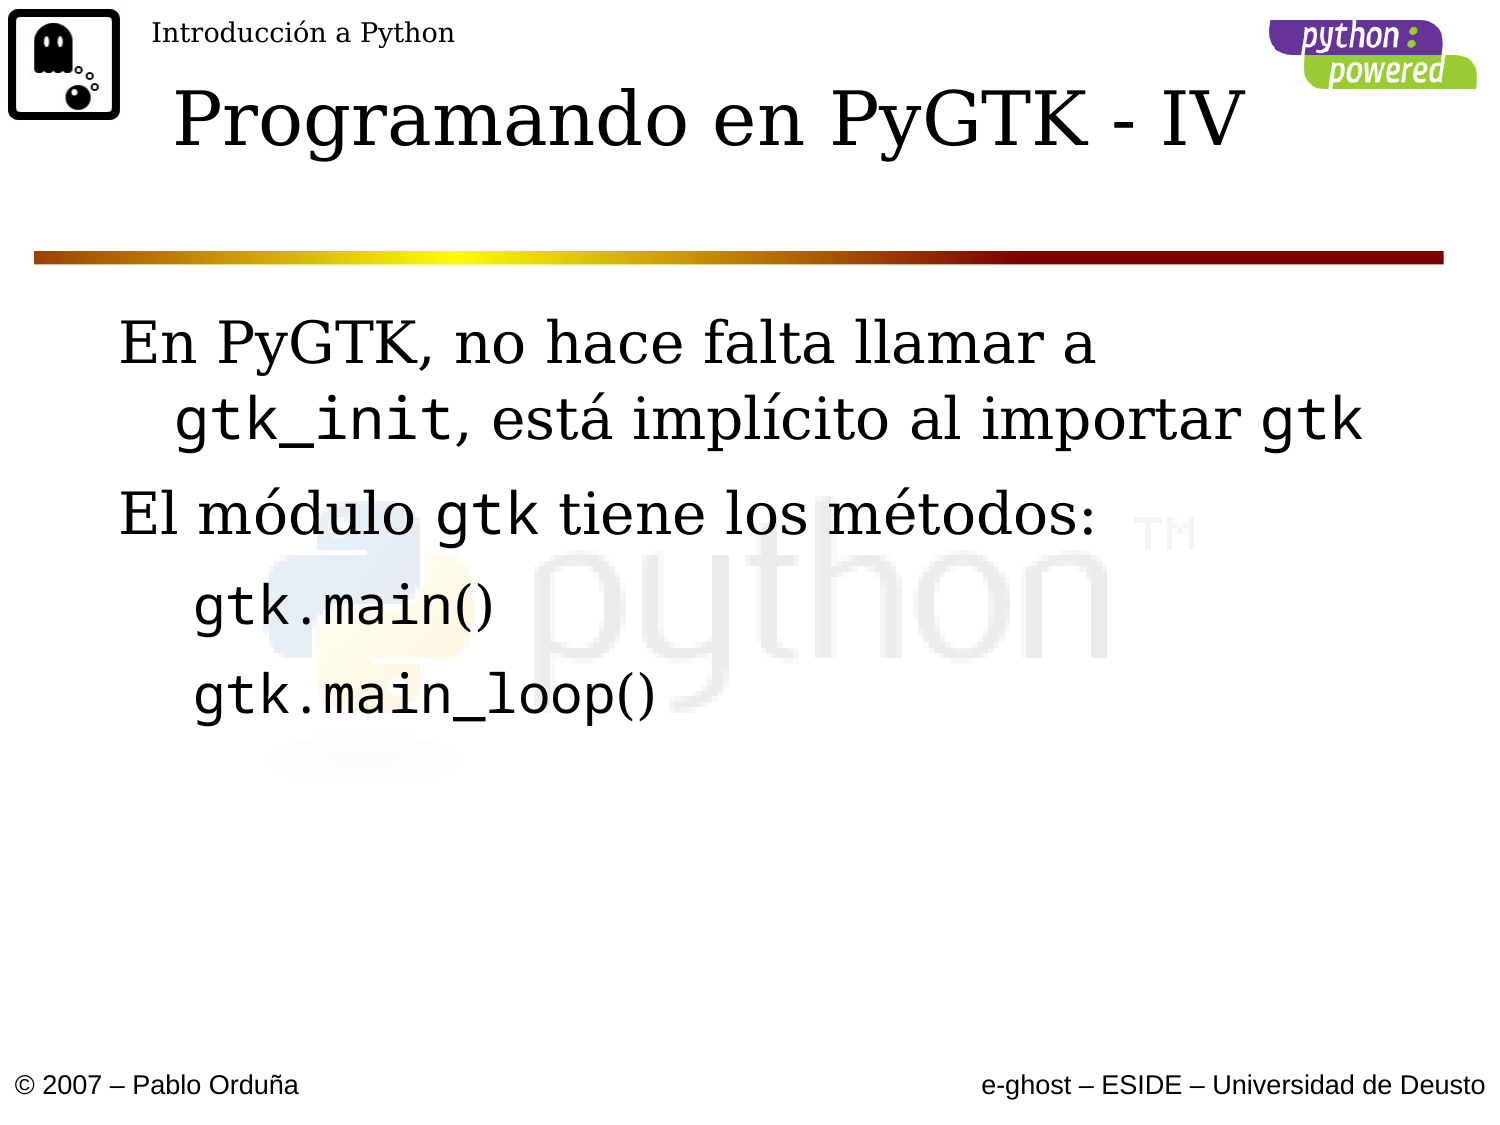

# Programando en PyGTK - IV
En PyGTK, no hace falta llamar a gtk_init, está implícito al importar gtk
El módulo gtk tiene los métodos:
gtk.main()
gtk.main_loop()